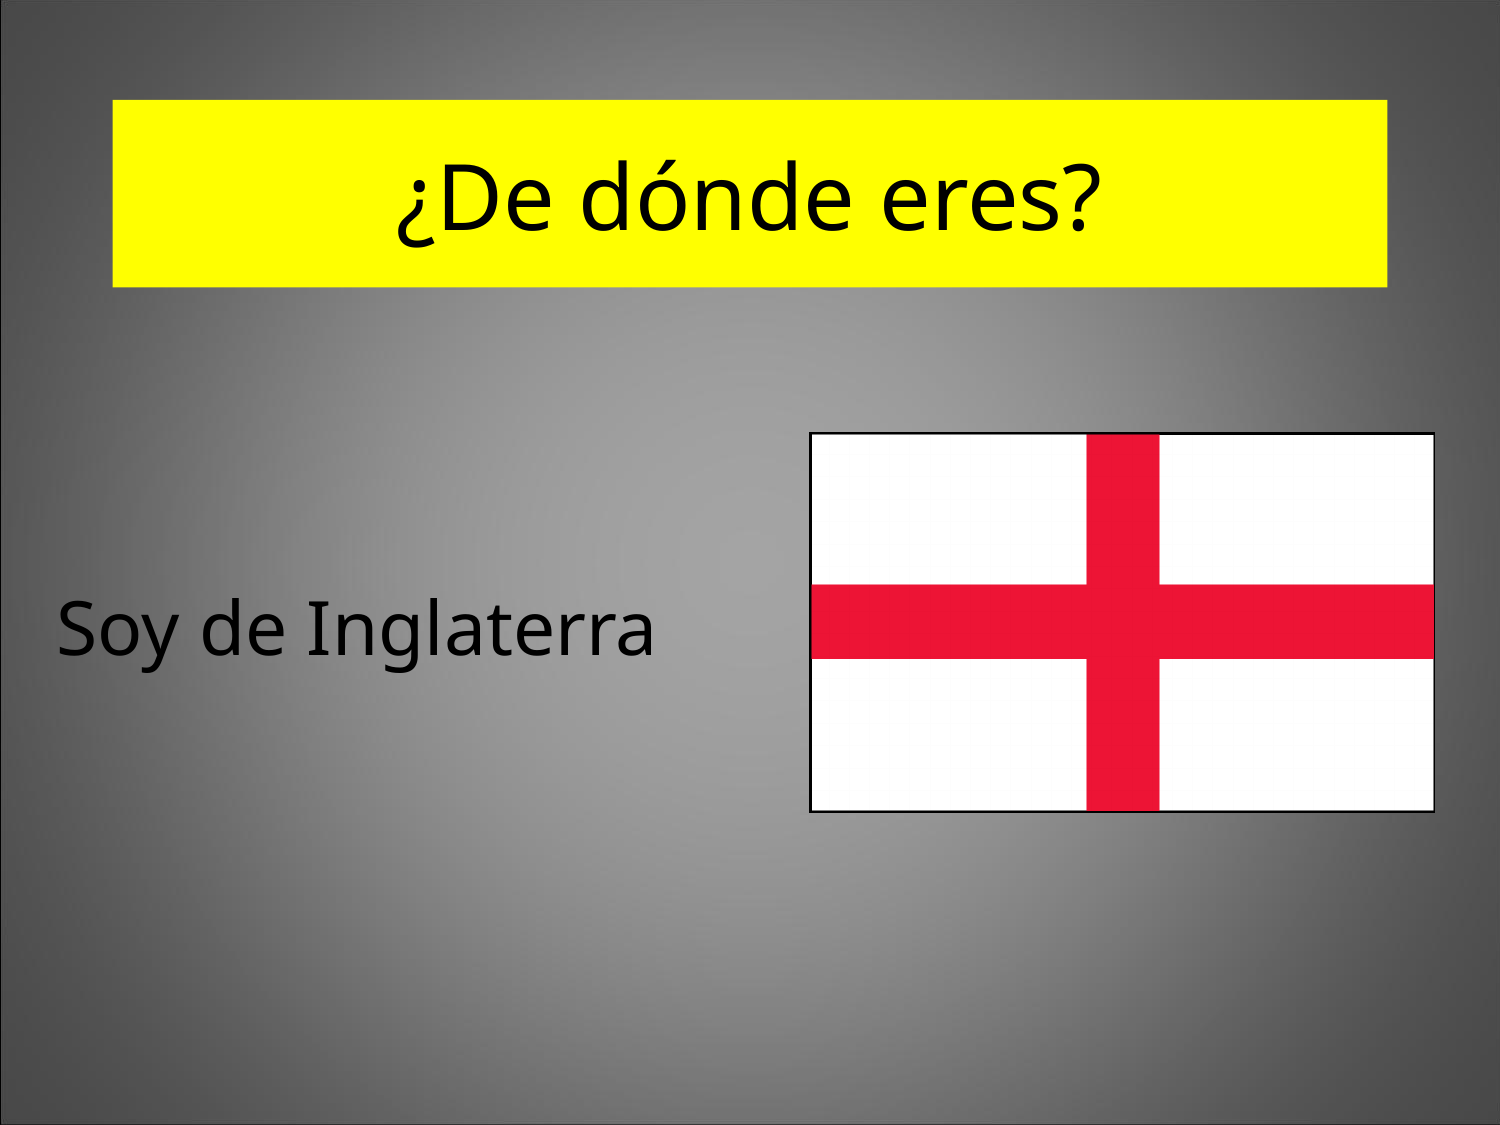

¿De dónde eres?
# Soy de Inglaterra